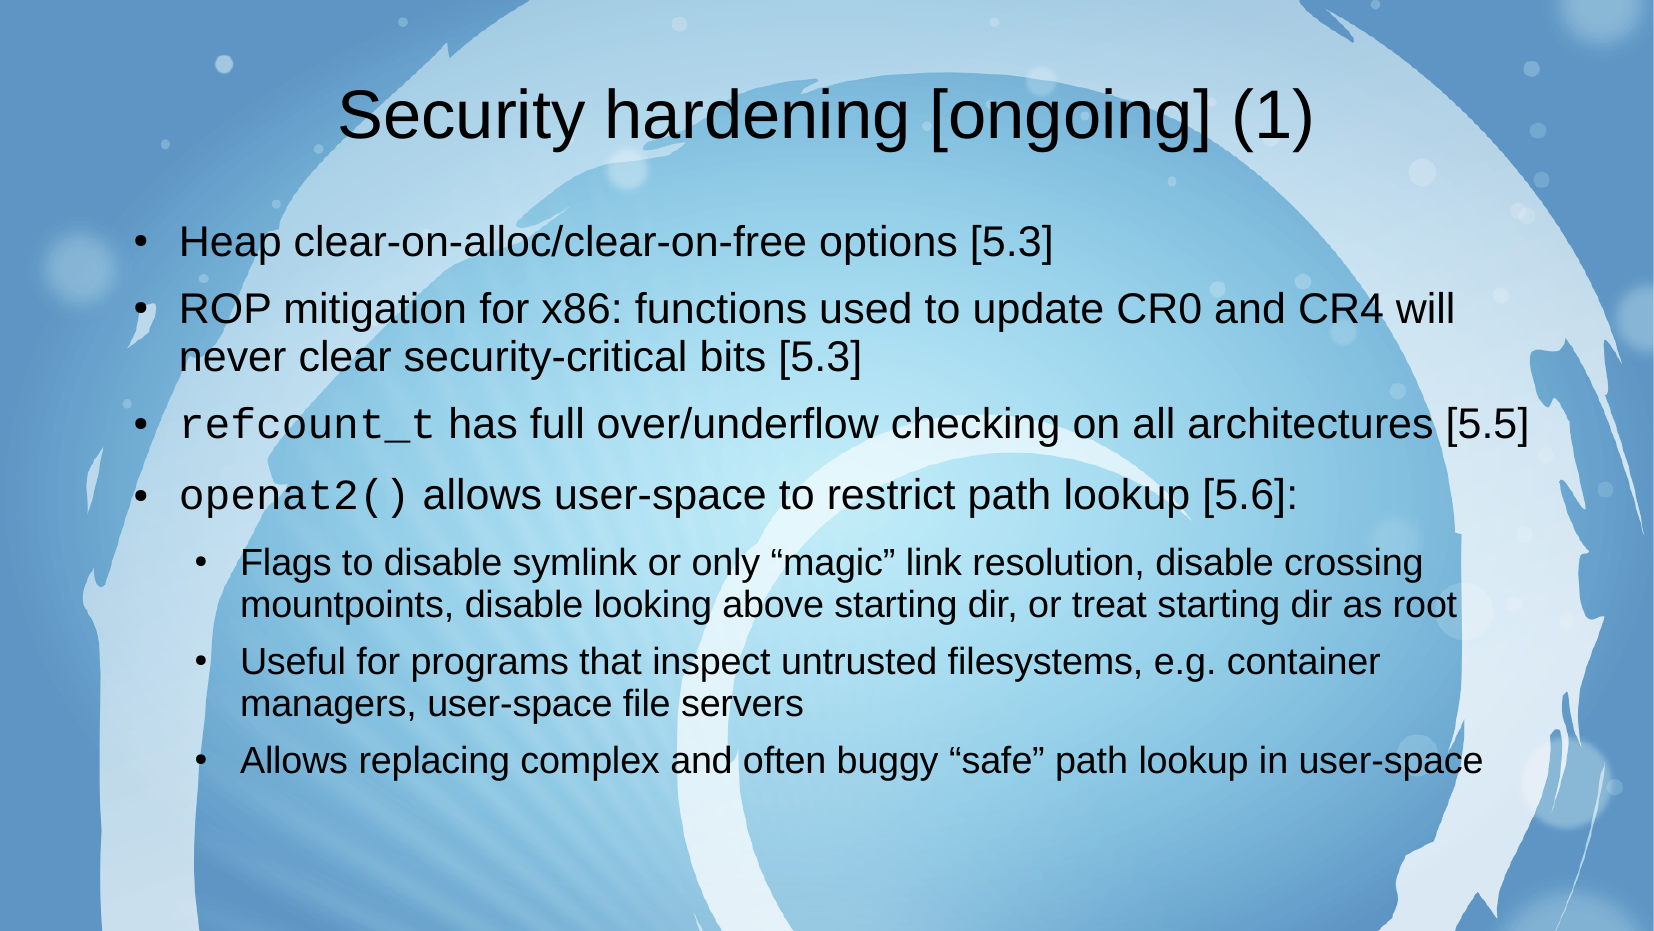

# Security hardening [ongoing] (1)
Heap clear-on-alloc/clear-on-free options [5.3]
ROP mitigation for x86: functions used to update CR0 and CR4 will never clear security-critical bits [5.3]
refcount_t has full over/underflow checking on all architectures [5.5]
openat2() allows user-space to restrict path lookup [5.6]:
Flags to disable symlink or only “magic” link resolution, disable crossing mountpoints, disable looking above starting dir, or treat starting dir as root
Useful for programs that inspect untrusted filesystems, e.g. container managers, user-space file servers
Allows replacing complex and often buggy “safe” path lookup in user-space